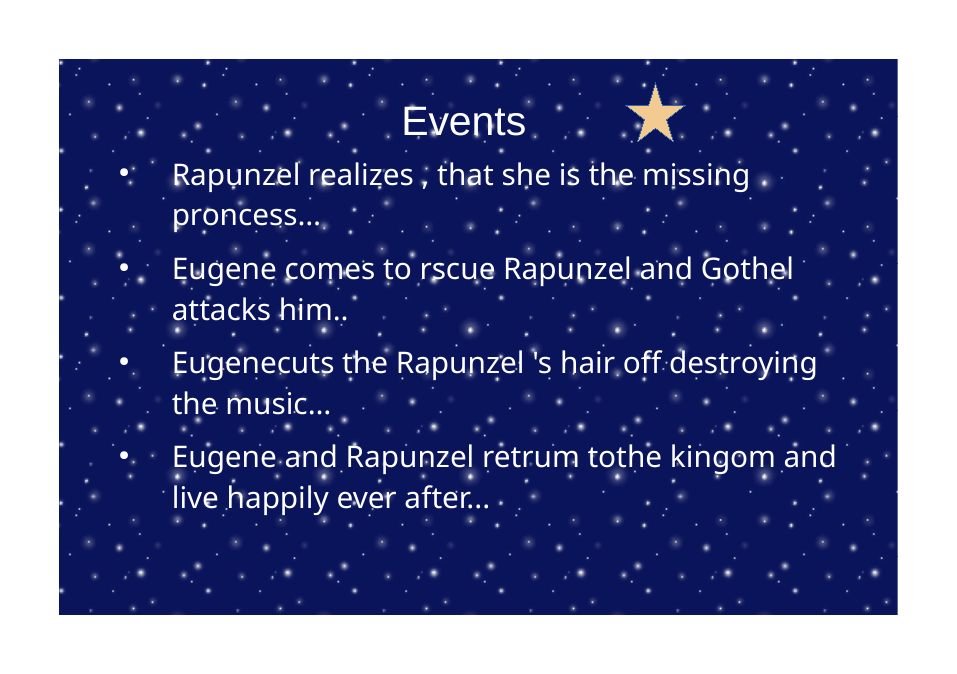

# Events
Rapunzel realizes , that she is the missing proncess…
Eugene comes to rscue Rapunzel and Gothel attacks him..
Eugenecuts the Rapunzel 's hair off destroying the music…
Eugene and Rapunzel retrum tothe kingom and live happily ever after...